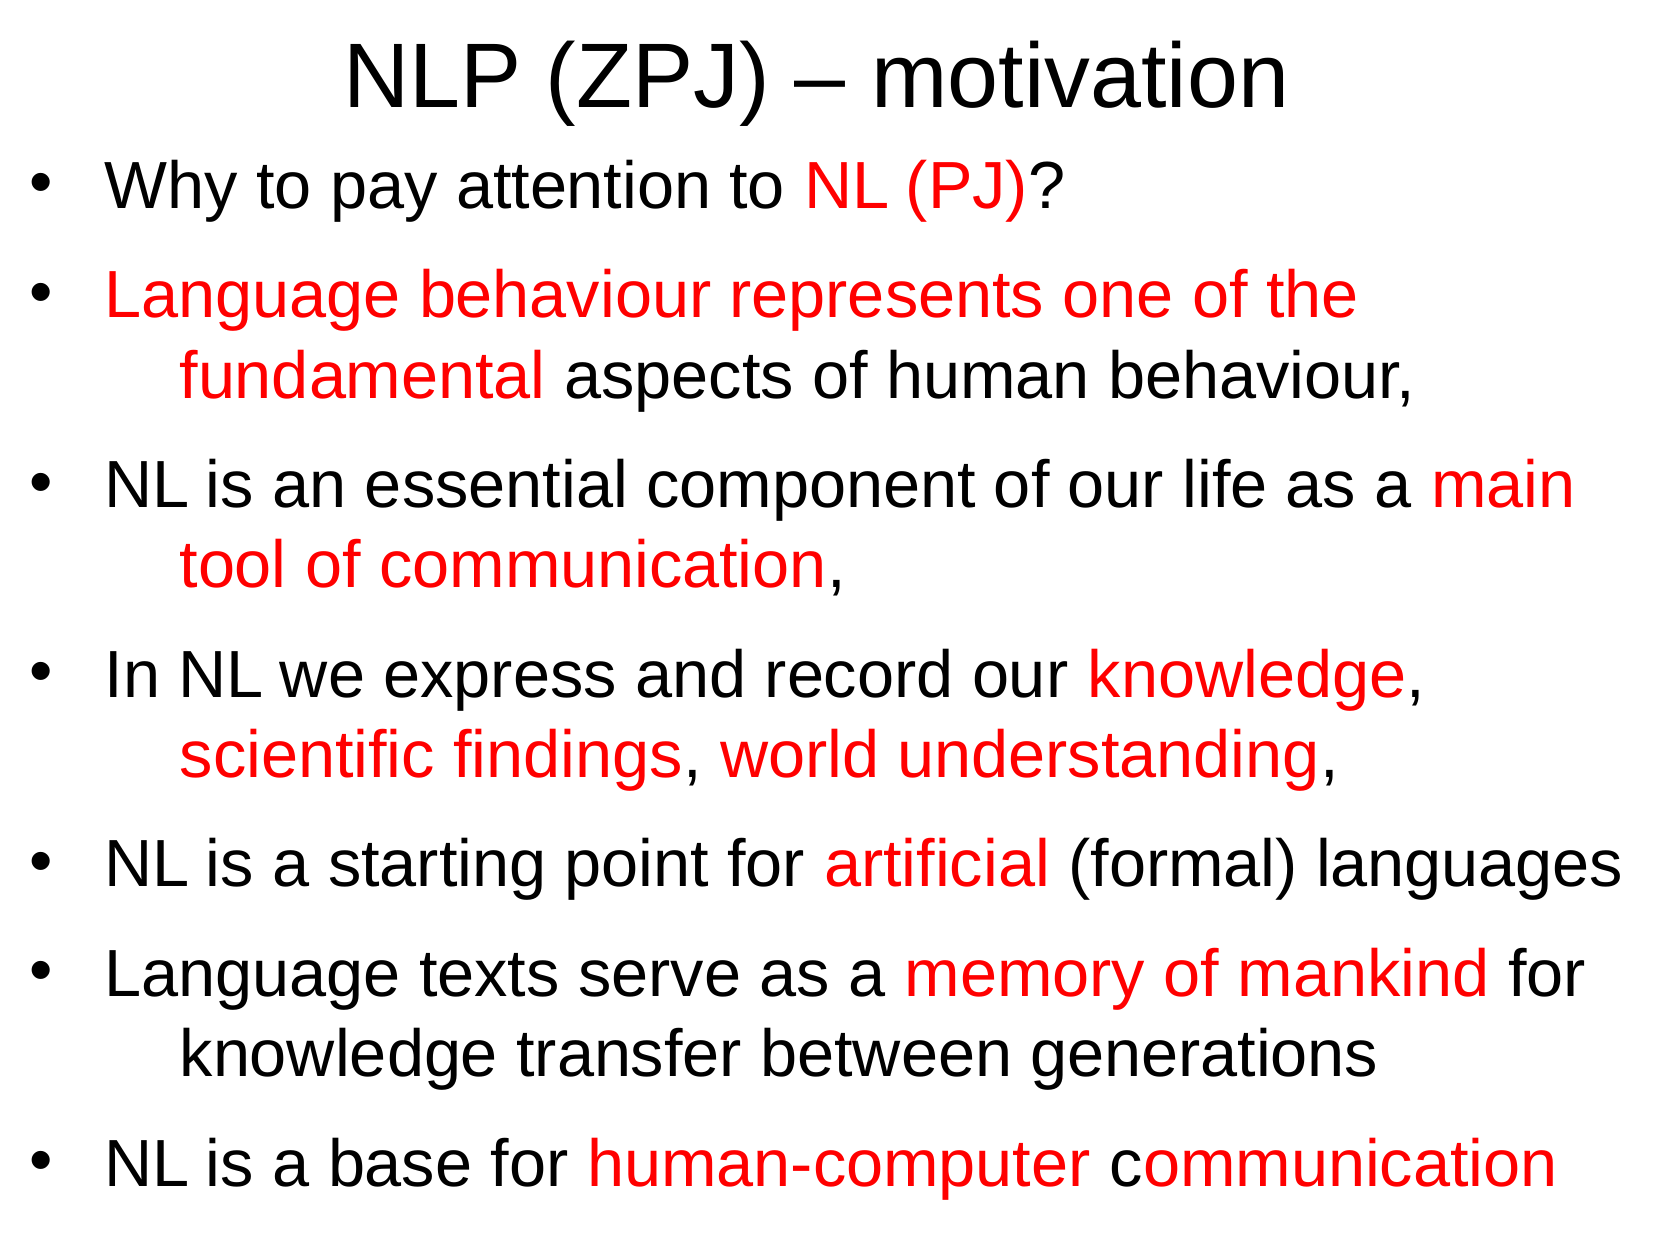

# NLP (ZPJ) – motivation
Why to pay attention to NL (PJ)?
Language behaviour represents one of the fundamental aspects of human behaviour,
NL is an essential component of our life as a main tool of communication,
In NL we express and record our knowledge, scientific findings, world understanding,
NL is a starting point for artificial (formal) languages
Language texts serve as a memory of mankind for knowledge transfer between generations
NL is a base for human-computer communication